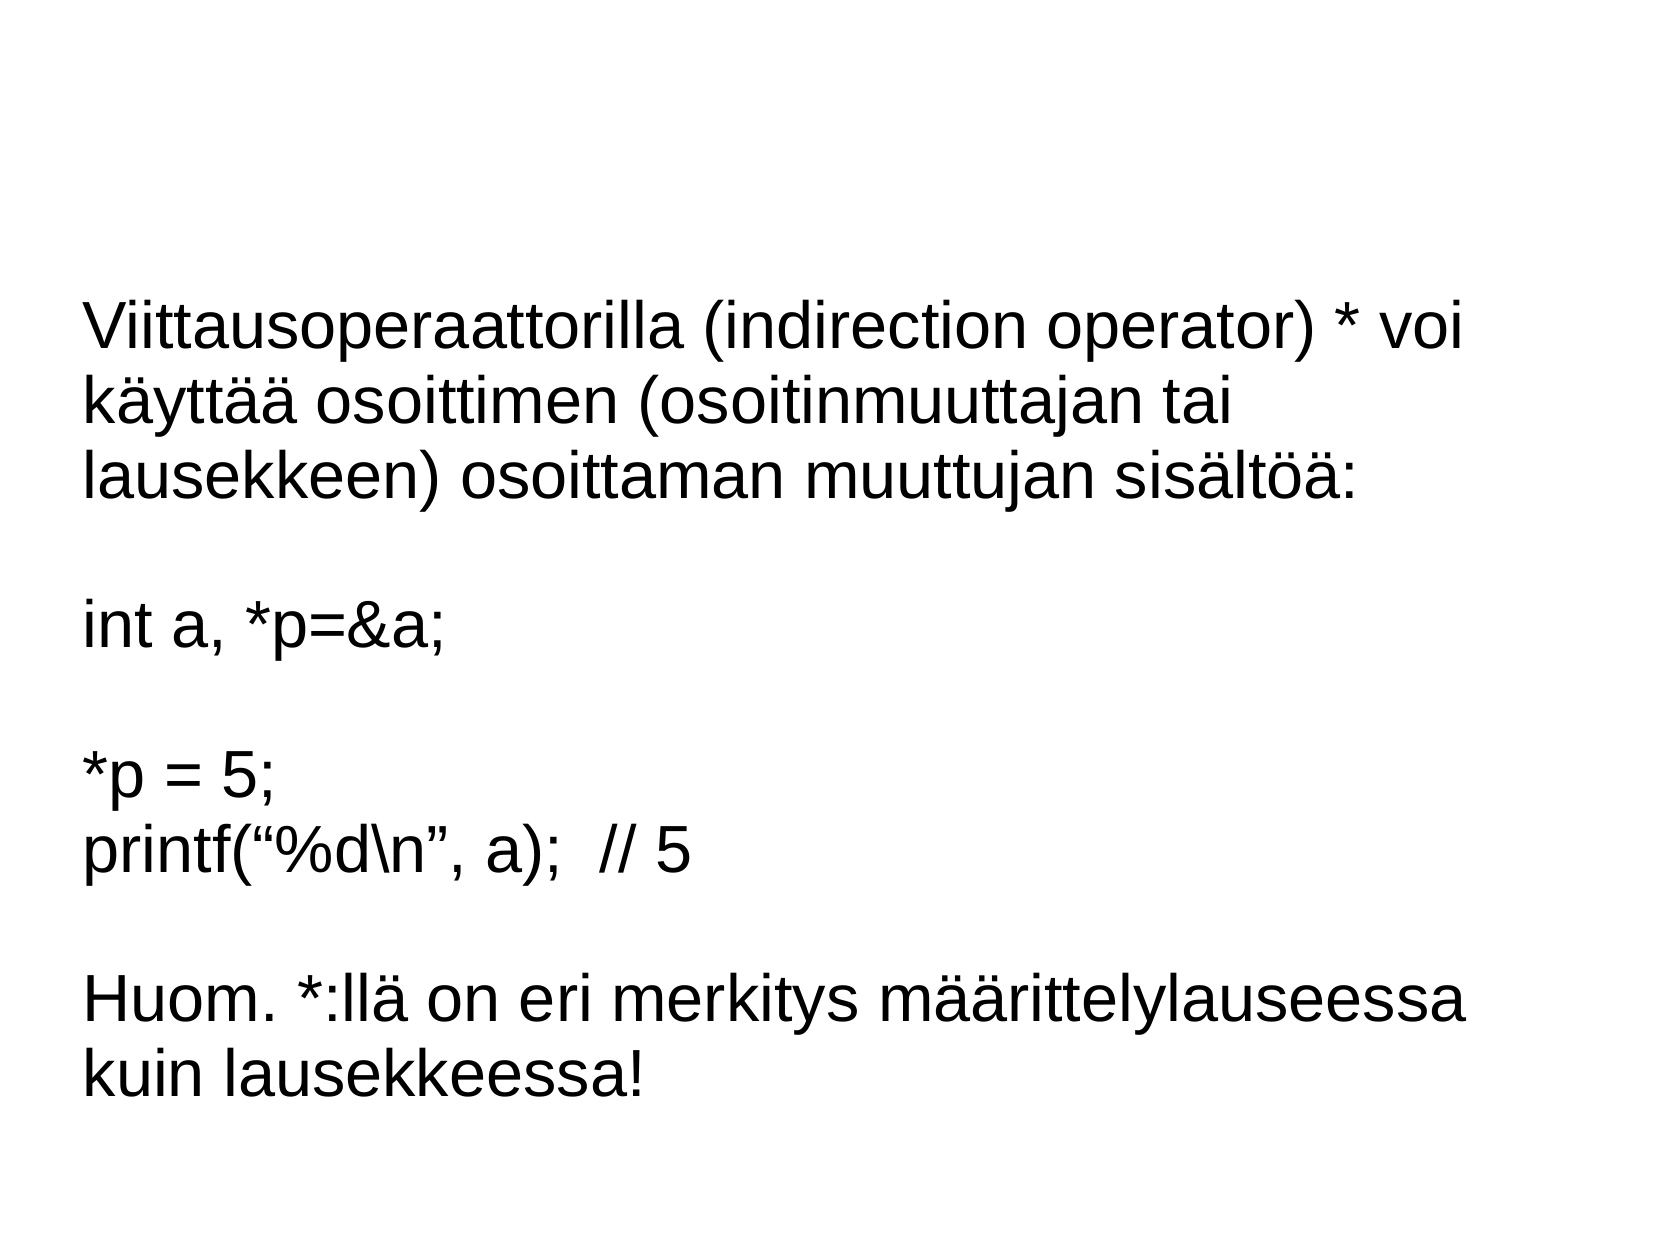

Viittausoperaattorilla (indirection operator) * voi käyttää osoittimen (osoitinmuuttajan tai lausekkeen) osoittaman muuttujan sisältöä:
int a, *p=&a;
*p = 5;
printf(“%d\n”, a); // 5
Huom. *:llä on eri merkitys määrittelylauseessa kuin lausekkeessa!